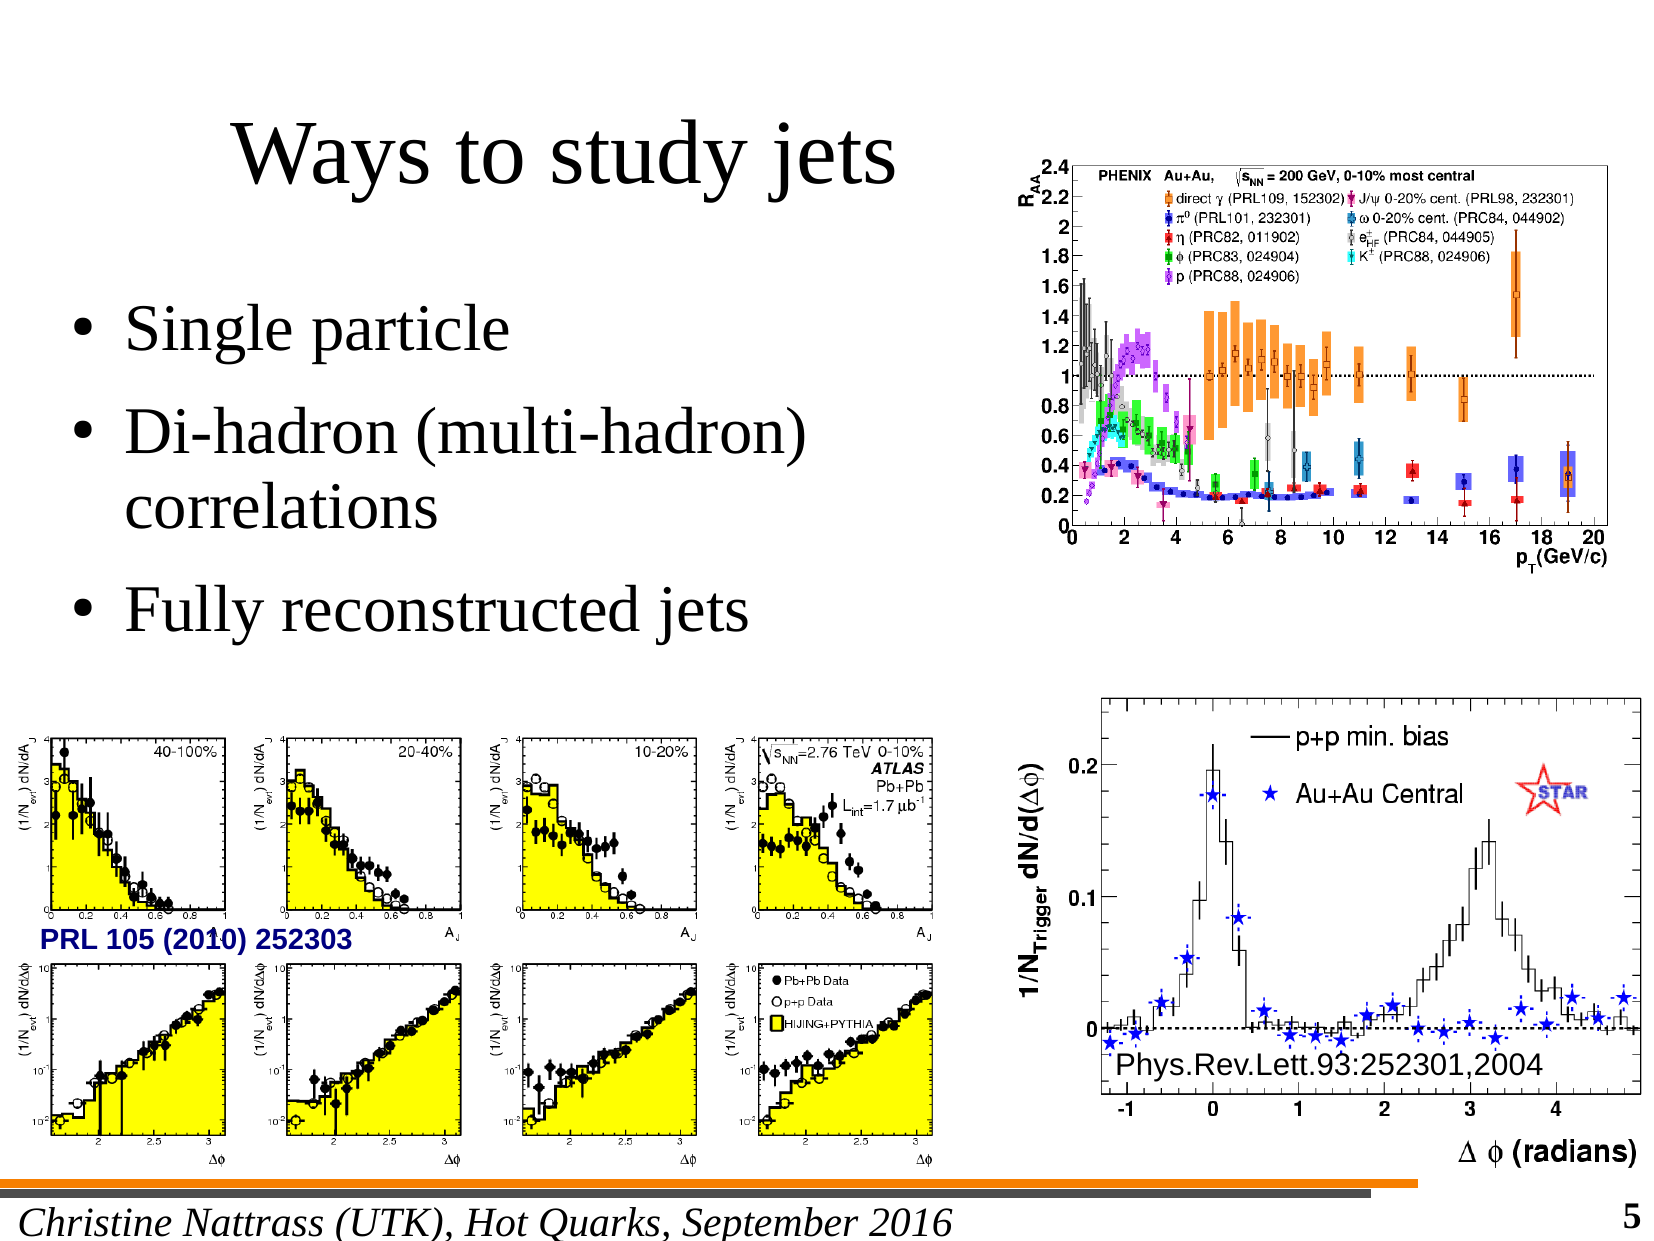

# Ways to study jets
Phys.Rev.Lett.93:252301,2004
Single particle
Di-hadron (multi-hadron) correlations
Fully reconstructed jets
PRL 105 (2010) 252303